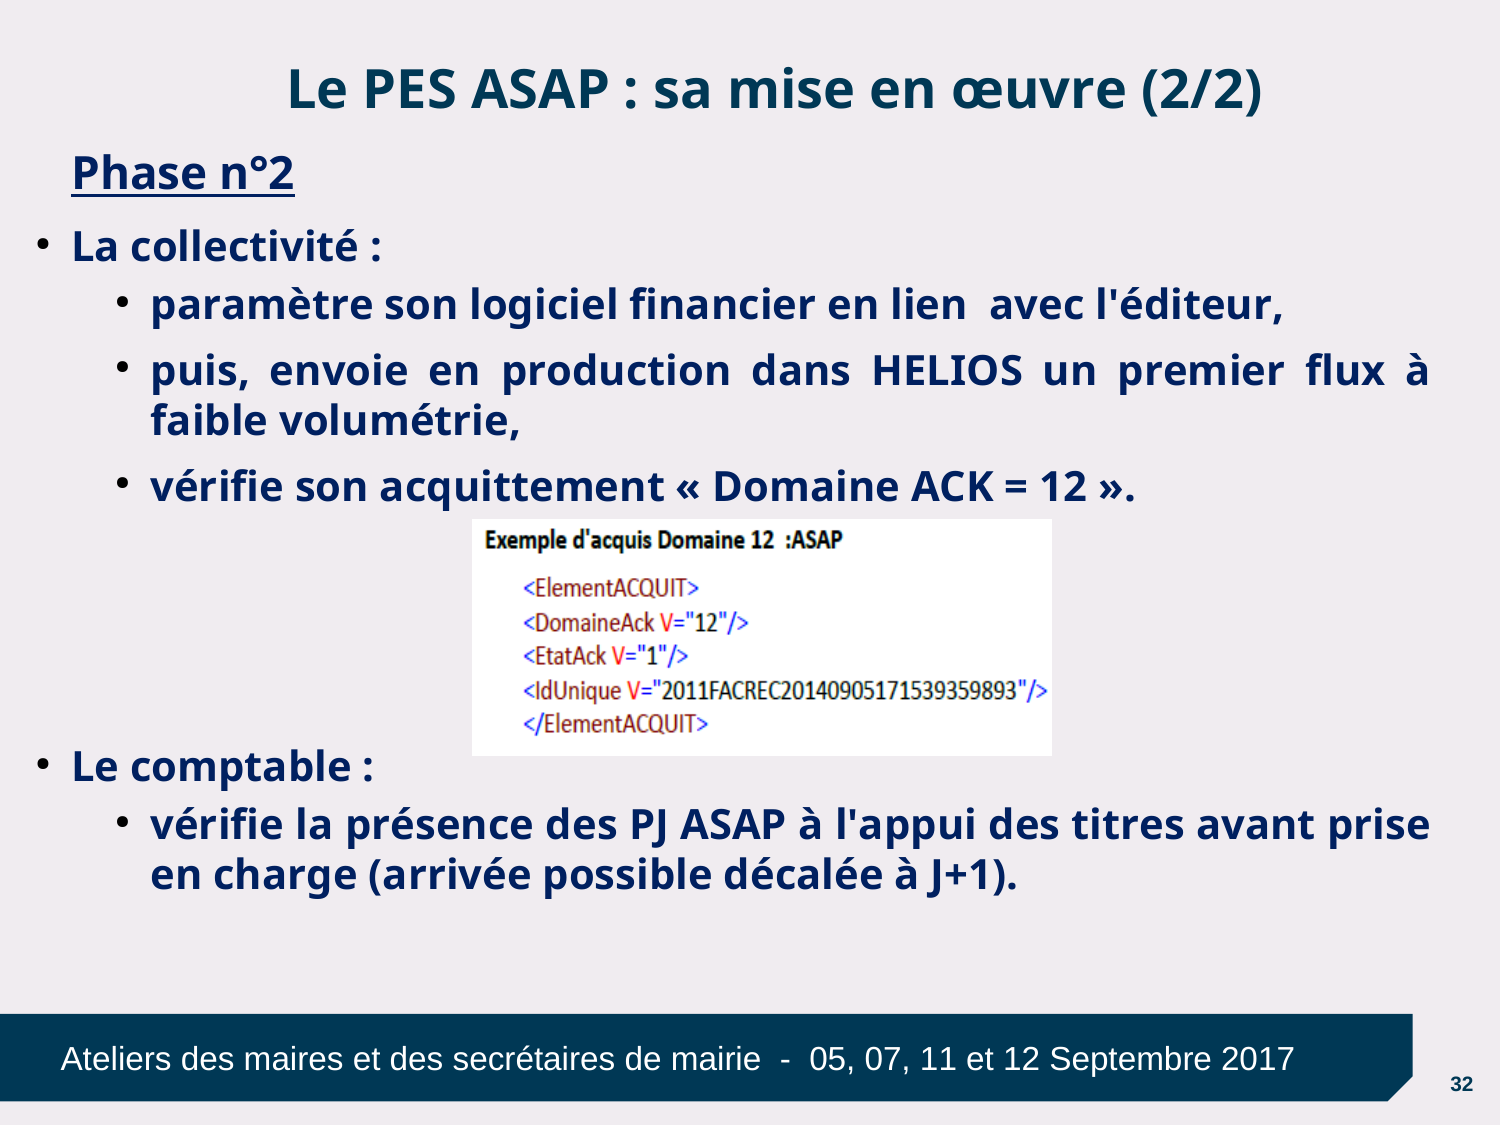

# Le PES ASAP : sa mise en œuvre (2/2)
Phase n°2
La collectivité :
paramètre son logiciel financier en lien avec l'éditeur,
puis, envoie en production dans HELIOS un premier flux à faible volumétrie,
vérifie son acquittement « Domaine ACK = 12 ».
Le comptable :
vérifie la présence des PJ ASAP à l'appui des titres avant prise en charge (arrivée possible décalée à J+1).